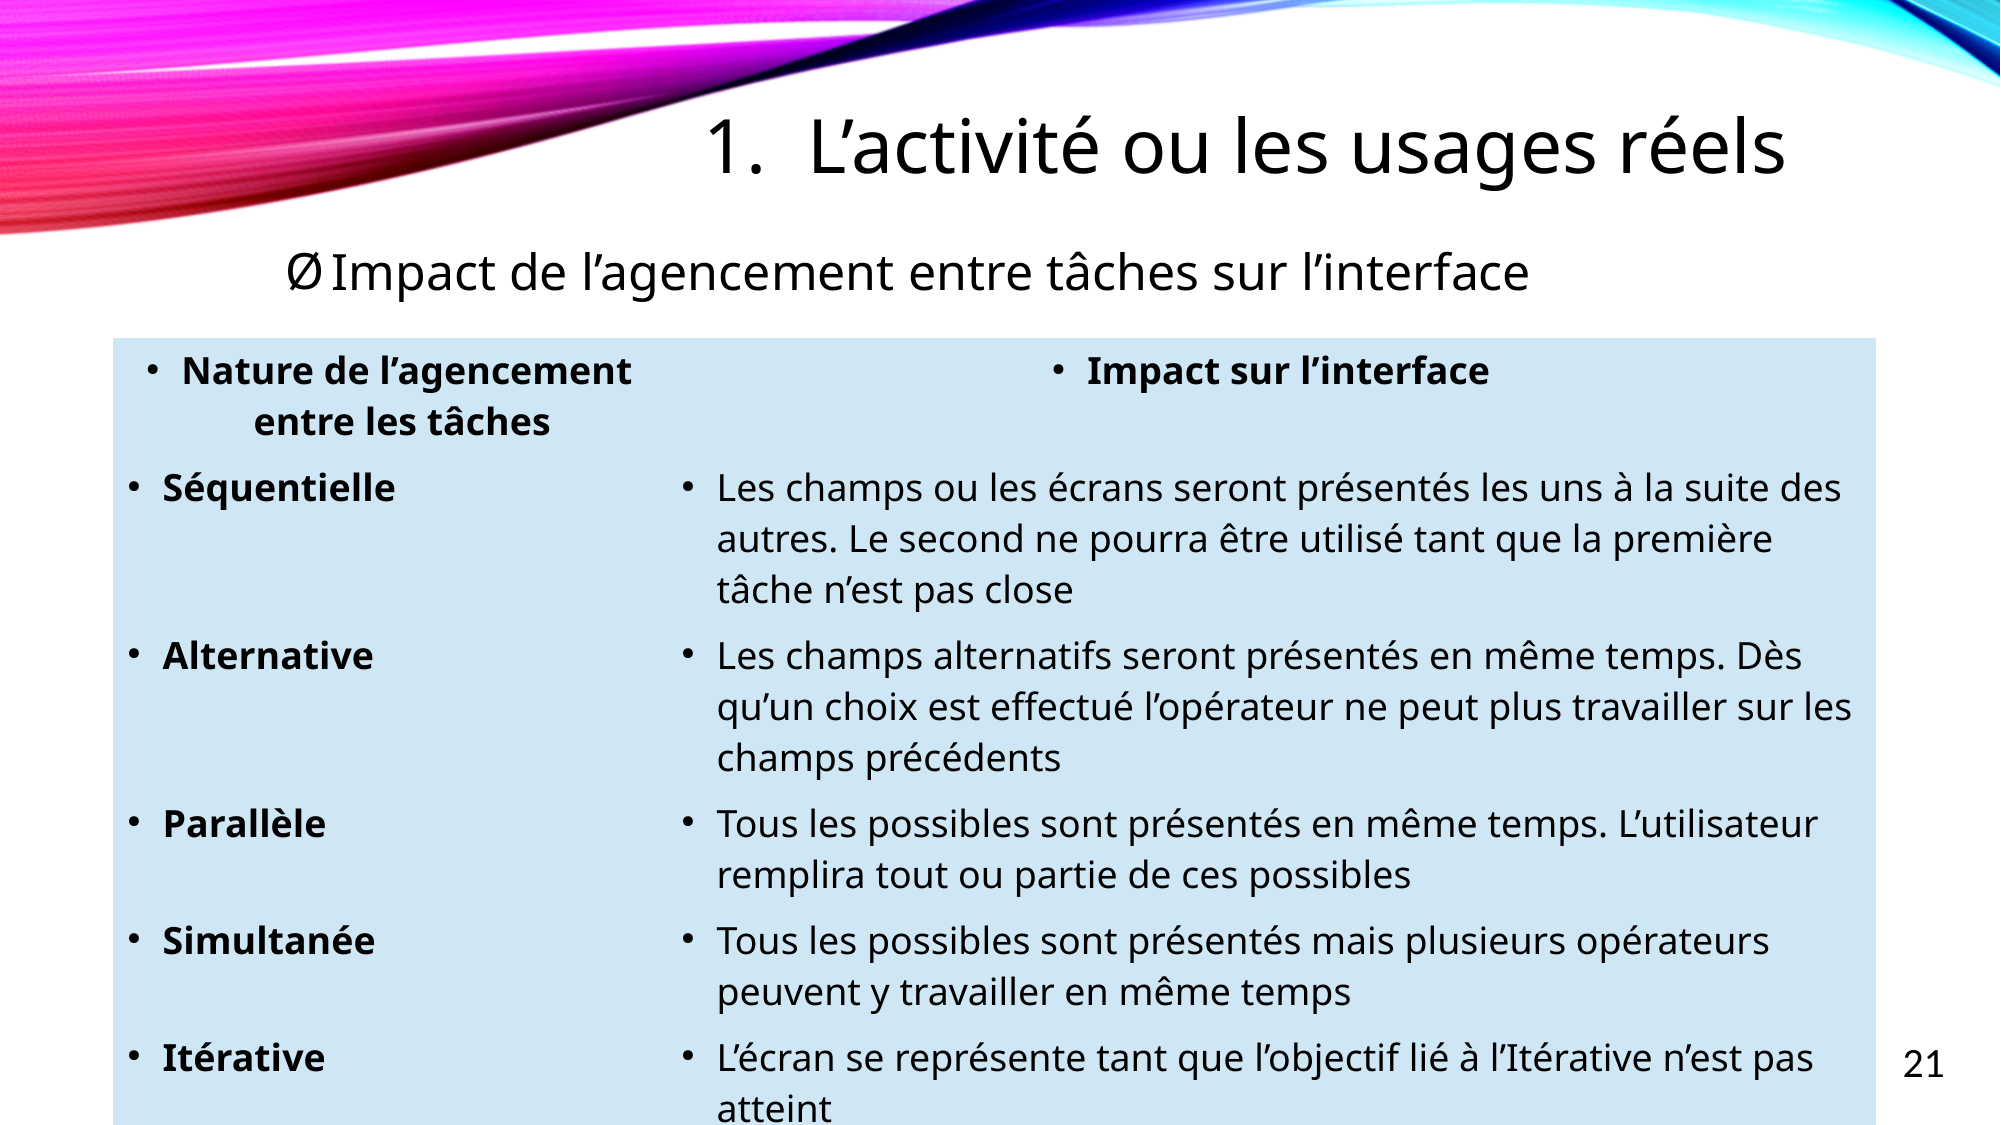

# L’activité ou les usages réels
Impact de l’agencement entre tâches sur l’interface
| Nature de l’agencement entre les tâches | Impact sur l’interface |
| --- | --- |
| Séquentielle | Les champs ou les écrans seront présentés les uns à la suite des autres. Le second ne pourra être utilisé tant que la première tâche n’est pas close |
| Alternative | Les champs alternatifs seront présentés en même temps. Dès qu’un choix est effectué l’opérateur ne peut plus travailler sur les champs précédents |
| Parallèle | Tous les possibles sont présentés en même temps. L’utilisateur remplira tout ou partie de ces possibles |
| Simultanée | Tous les possibles sont présentés mais plusieurs opérateurs peuvent y travailler en même temps |
| Itérative | L’écran se représente tant que l’objectif lié à l’Itérative n’est pas atteint |